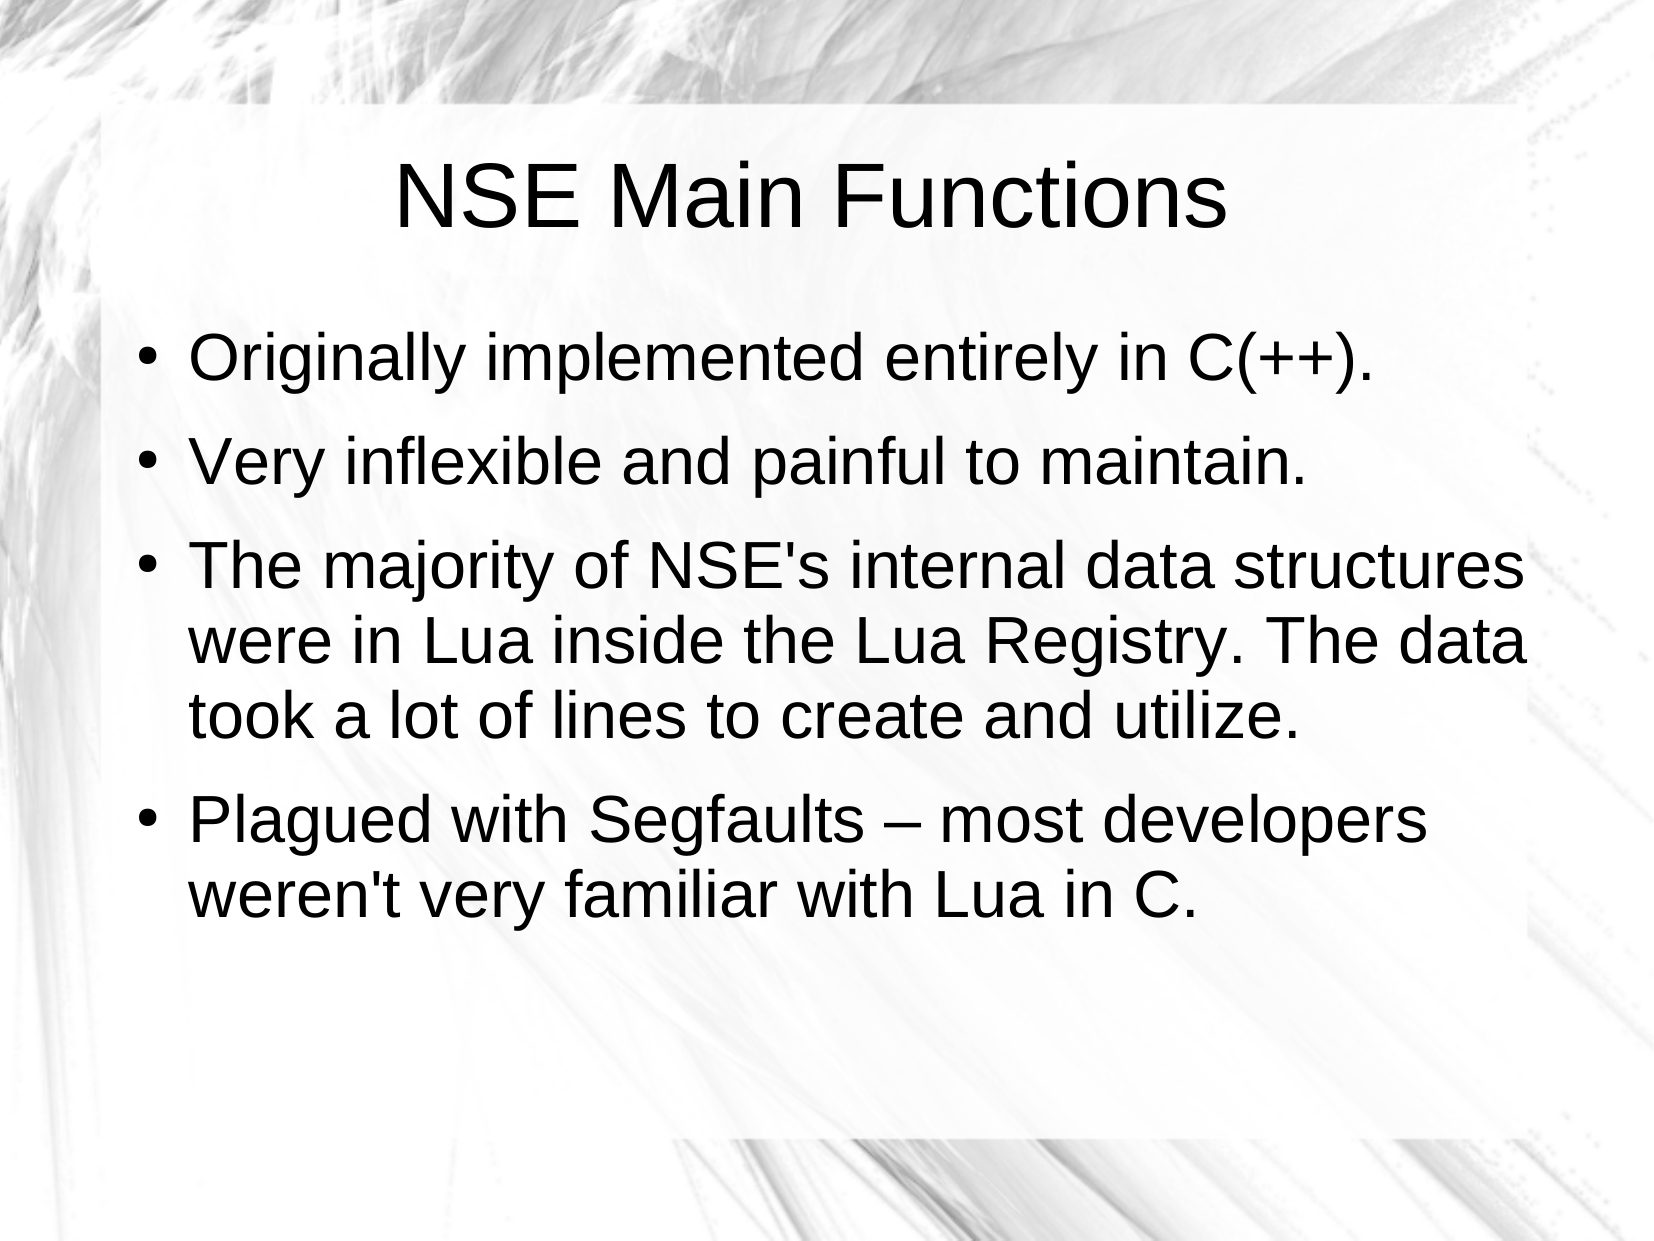

# NSE Main Functions
Originally implemented entirely in C(++).
Very inflexible and painful to maintain.
The majority of NSE's internal data structures were in Lua inside the Lua Registry. The data took a lot of lines to create and utilize.
Plagued with Segfaults – most developers weren't very familiar with Lua in C.